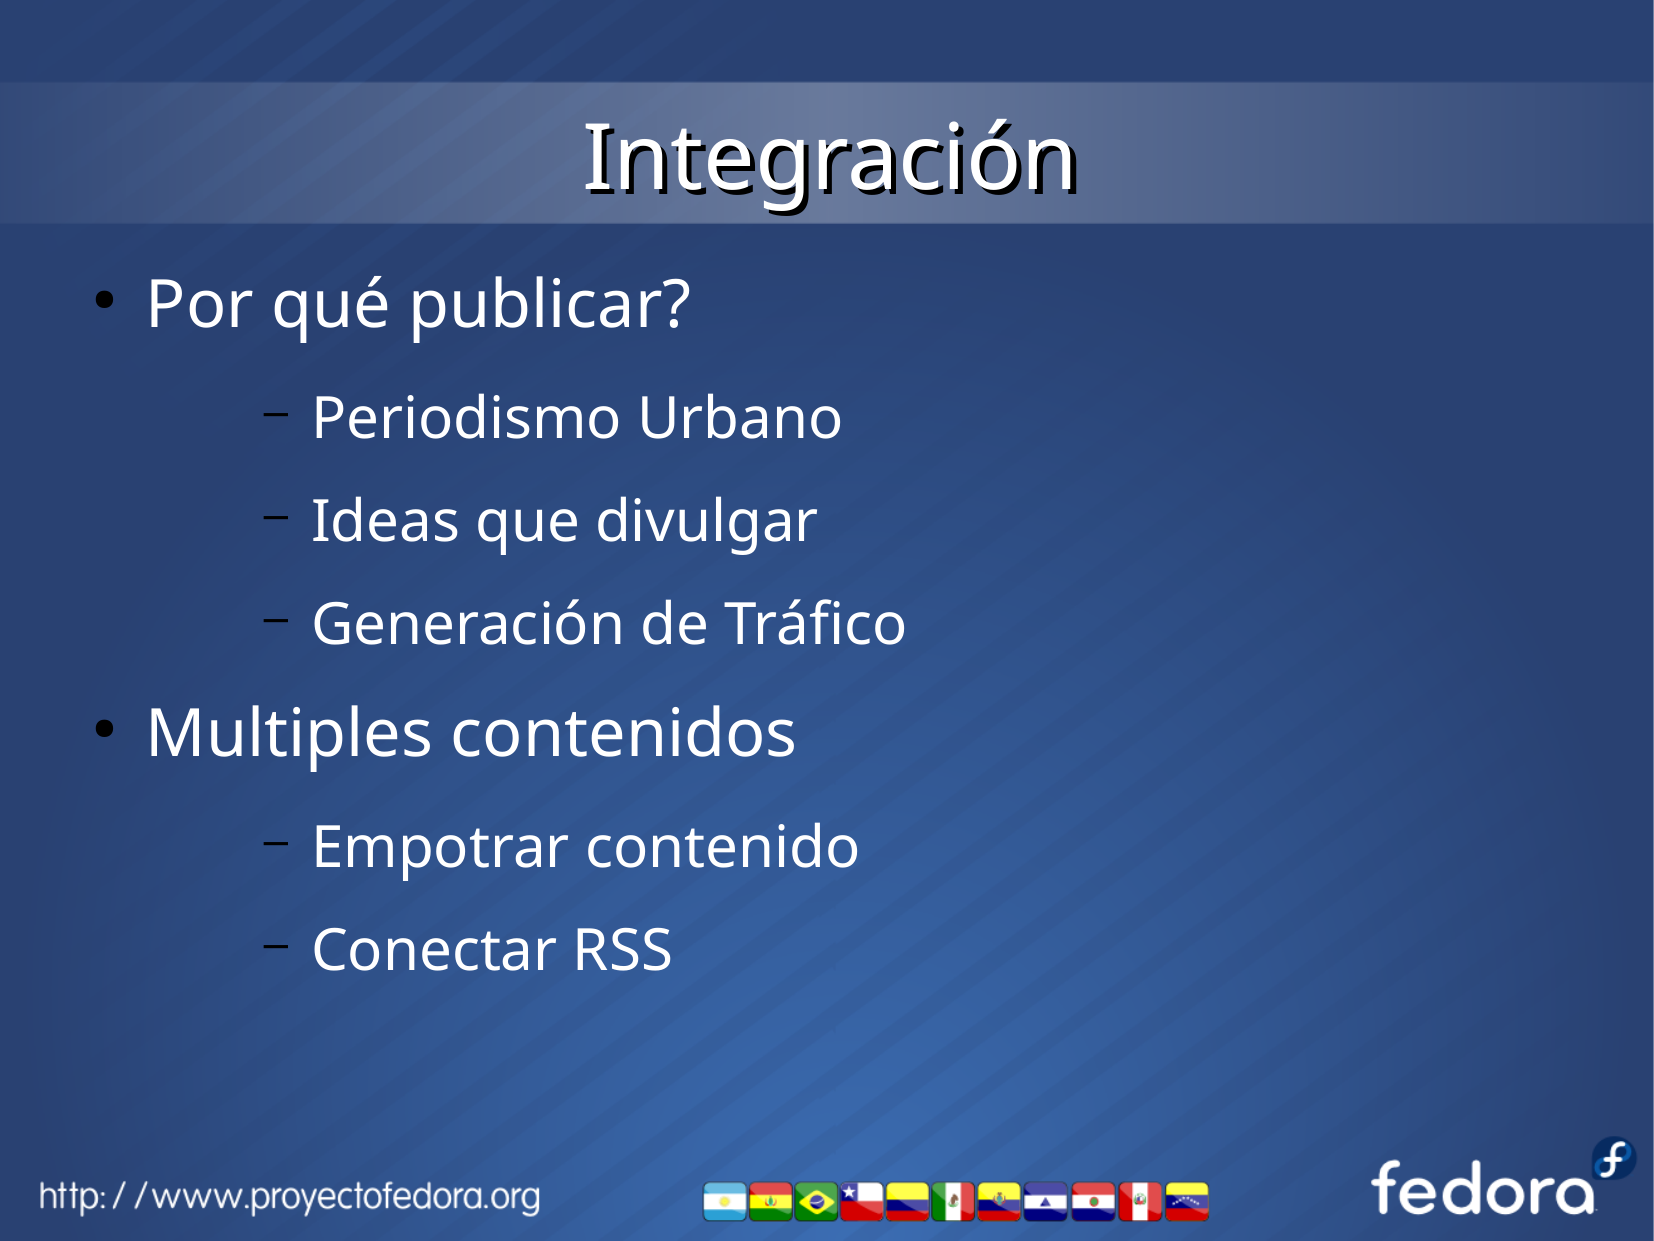

# Integración
Por qué publicar?
Periodismo Urbano
Ideas que divulgar
Generación de Tráfico
Multiples contenidos
Empotrar contenido
Conectar RSS